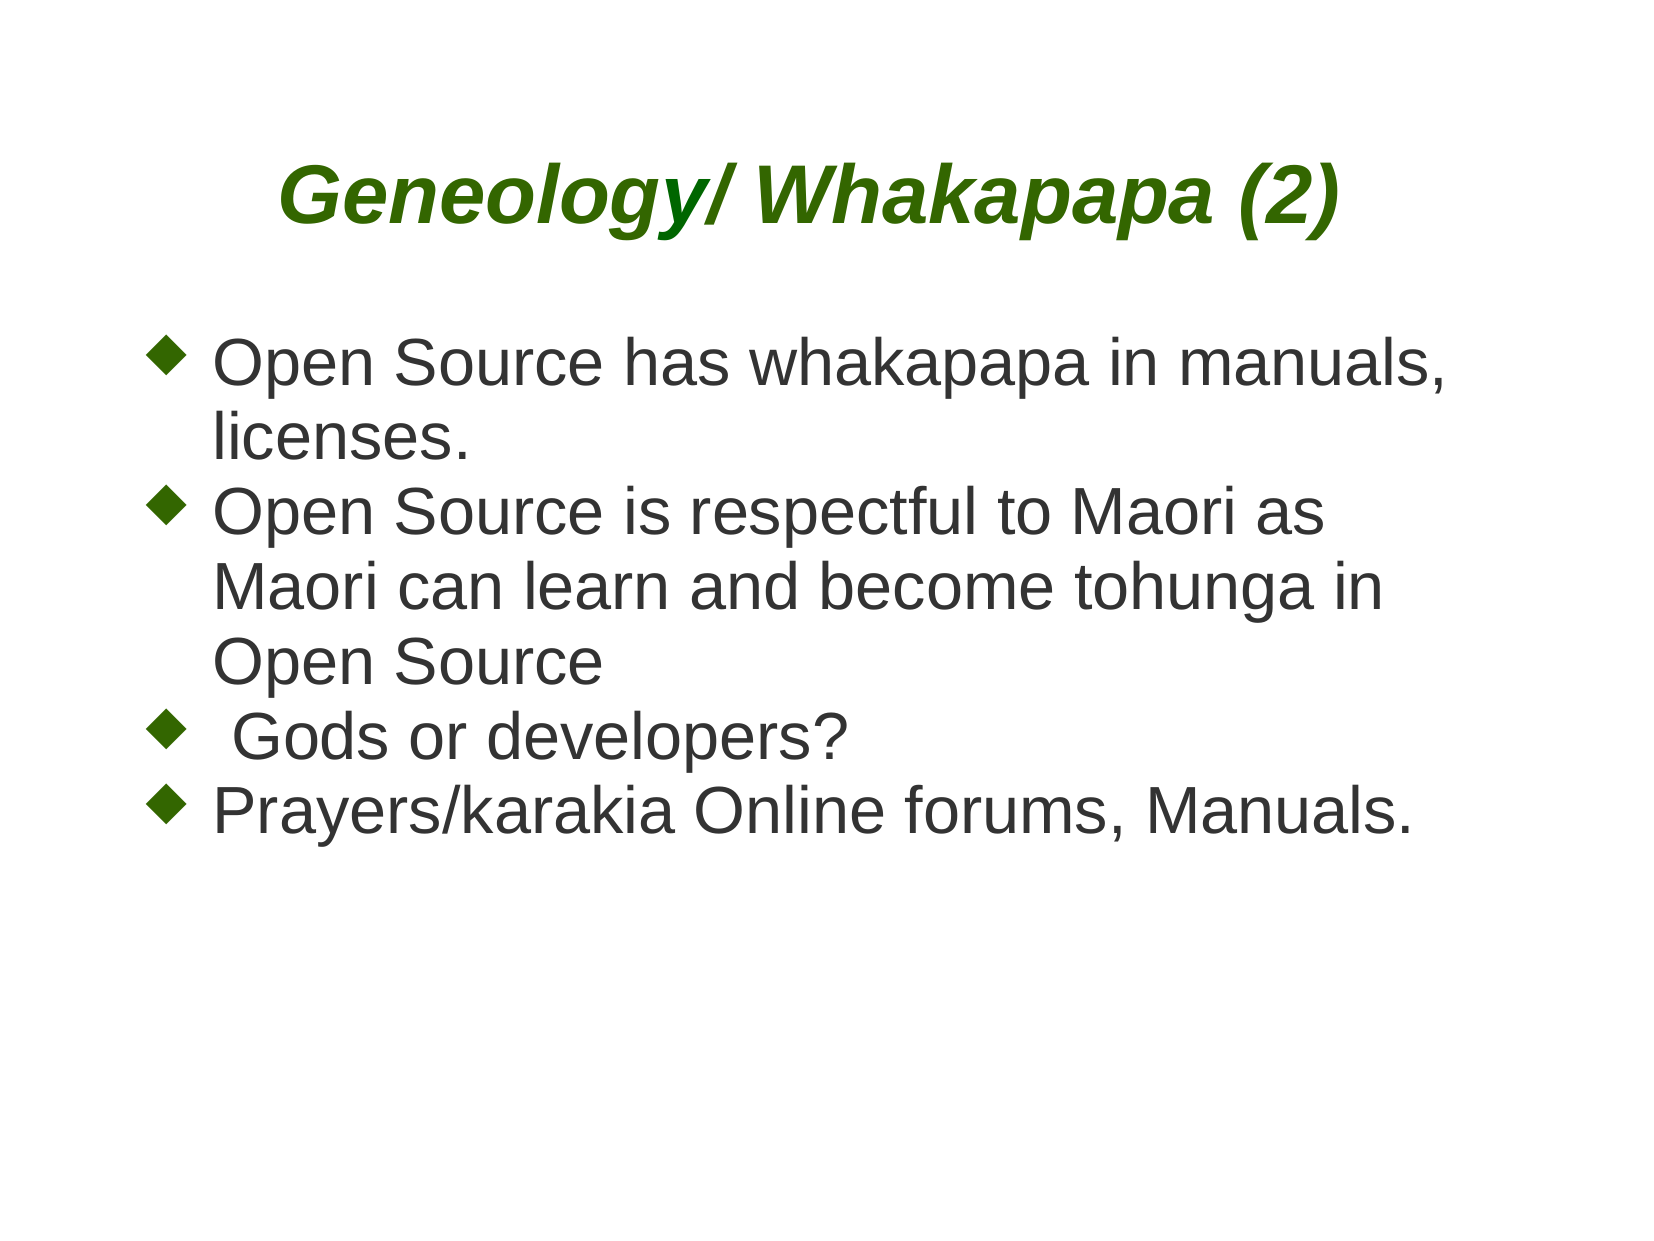

# Geneology/ Whakapapa (2)
Open Source has whakapapa in manuals, licenses.
Open Source is respectful to Maori as Maori can learn and become tohunga in Open Source
 Gods or developers?
Prayers/karakia Online forums, Manuals.